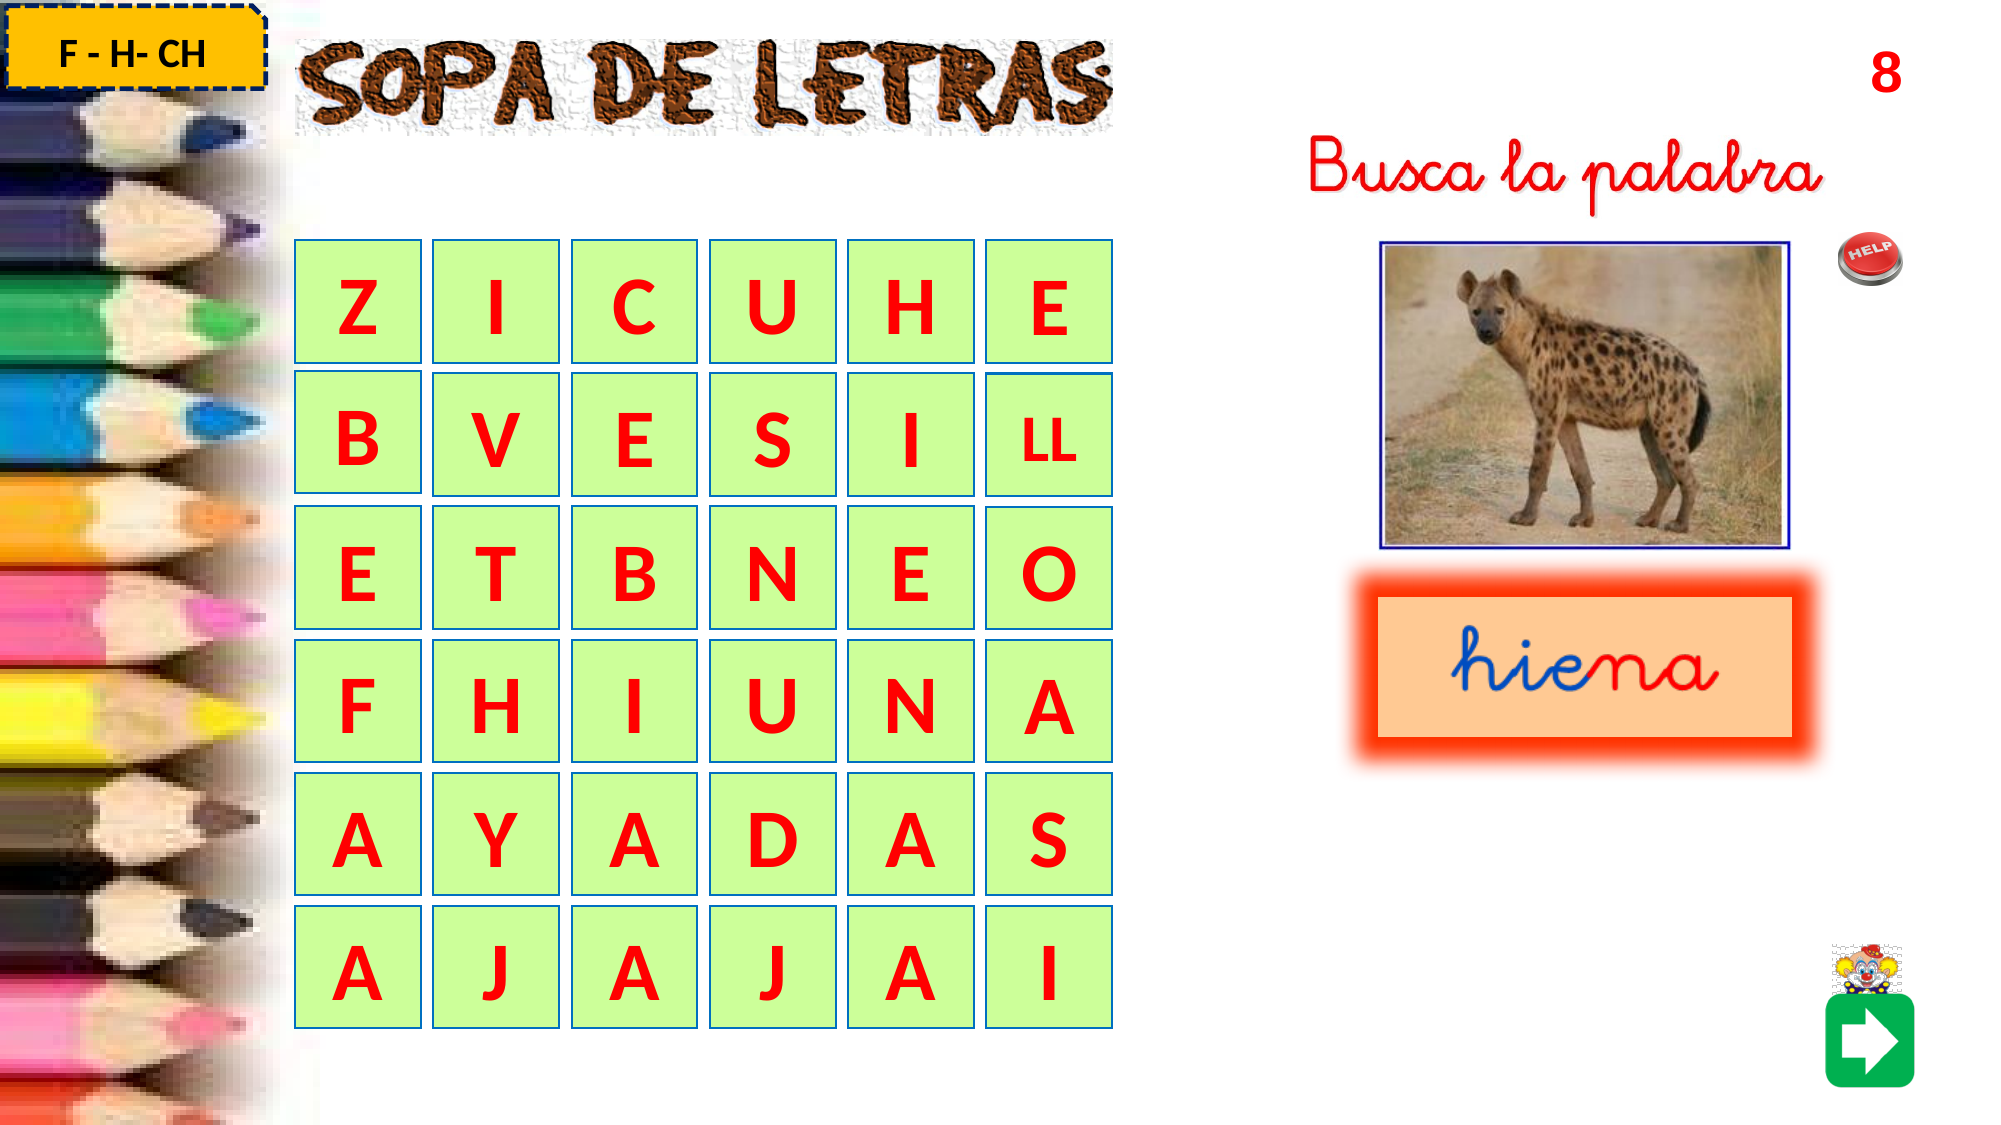

F - H- CH
8
Z
I
C
U
H
E
B
V
E
S
I
LL
E
T
B
N
E
O
F
H
I
U
N
A
A
Y
A
D
A
S
A
J
A
J
A
I